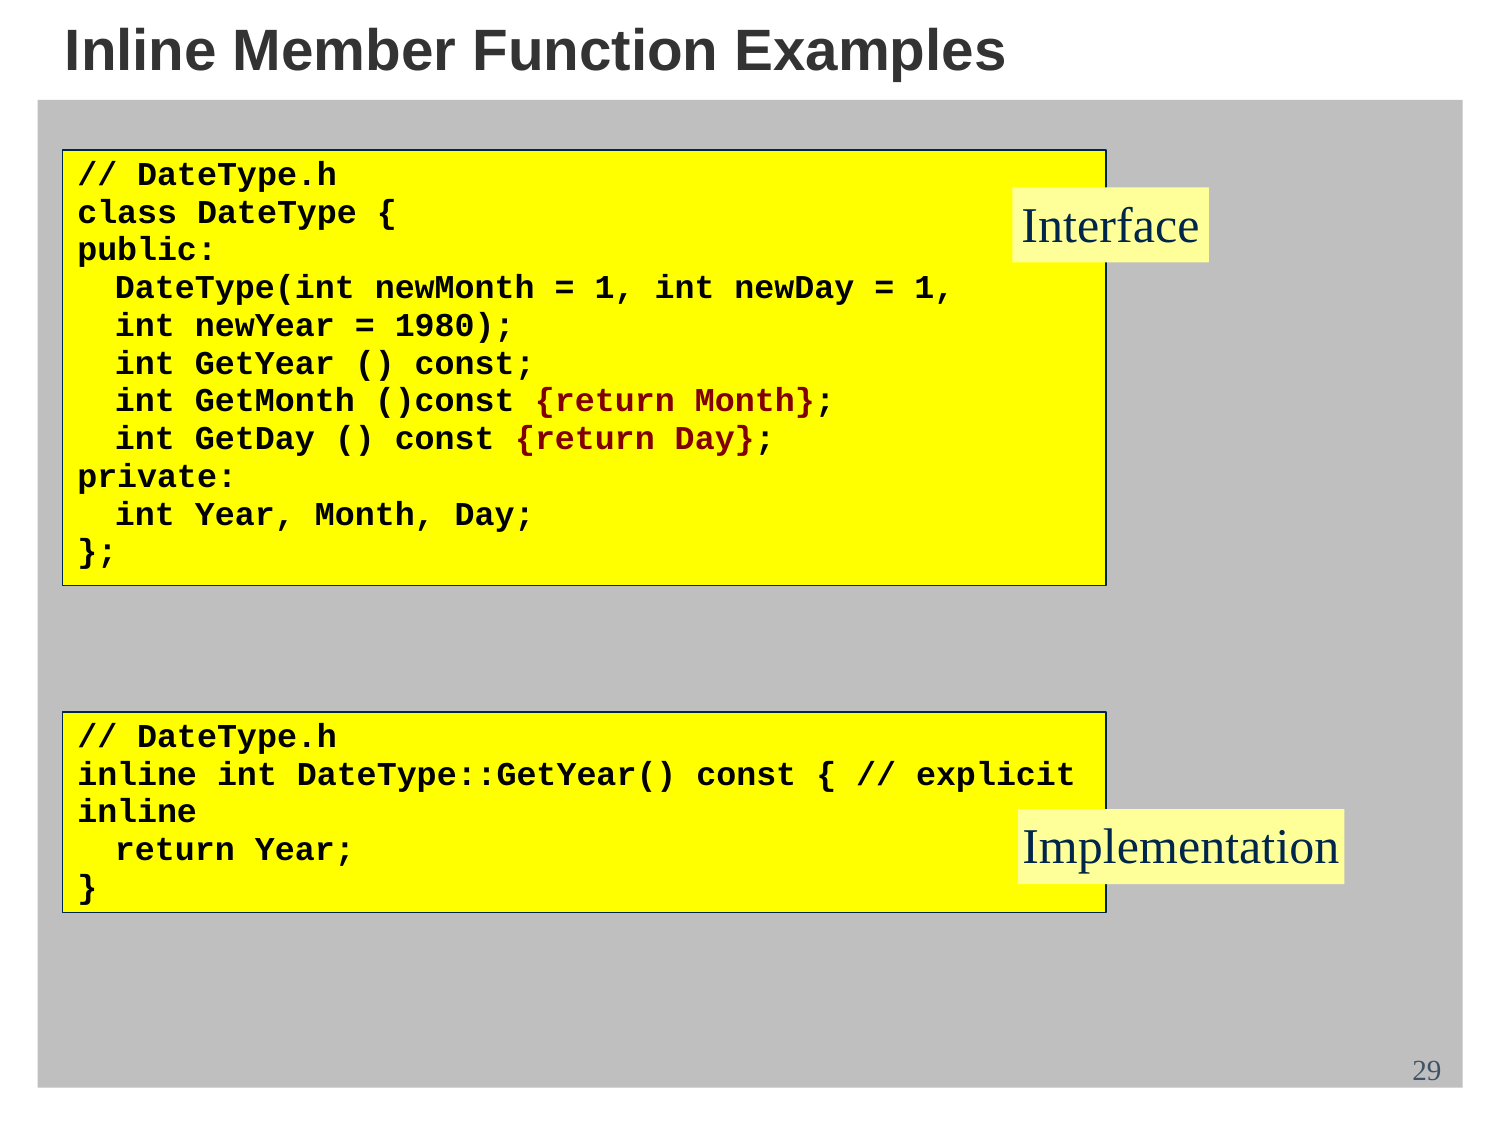

# Inline Member Function Examples
// DateType.h
class DateType {
public:
	DateType(int newMonth = 1, int newDay = 1,
	int newYear = 1980);
	int GetYear () const;
	int GetMonth ()const {return Month};
	int GetDay () const {return Day};
private:
	int Year, Month, Day;
};
Interface
// DateType.h
inline int DateType::GetYear() const { // explicit inline
	return Year;
}
Implementation